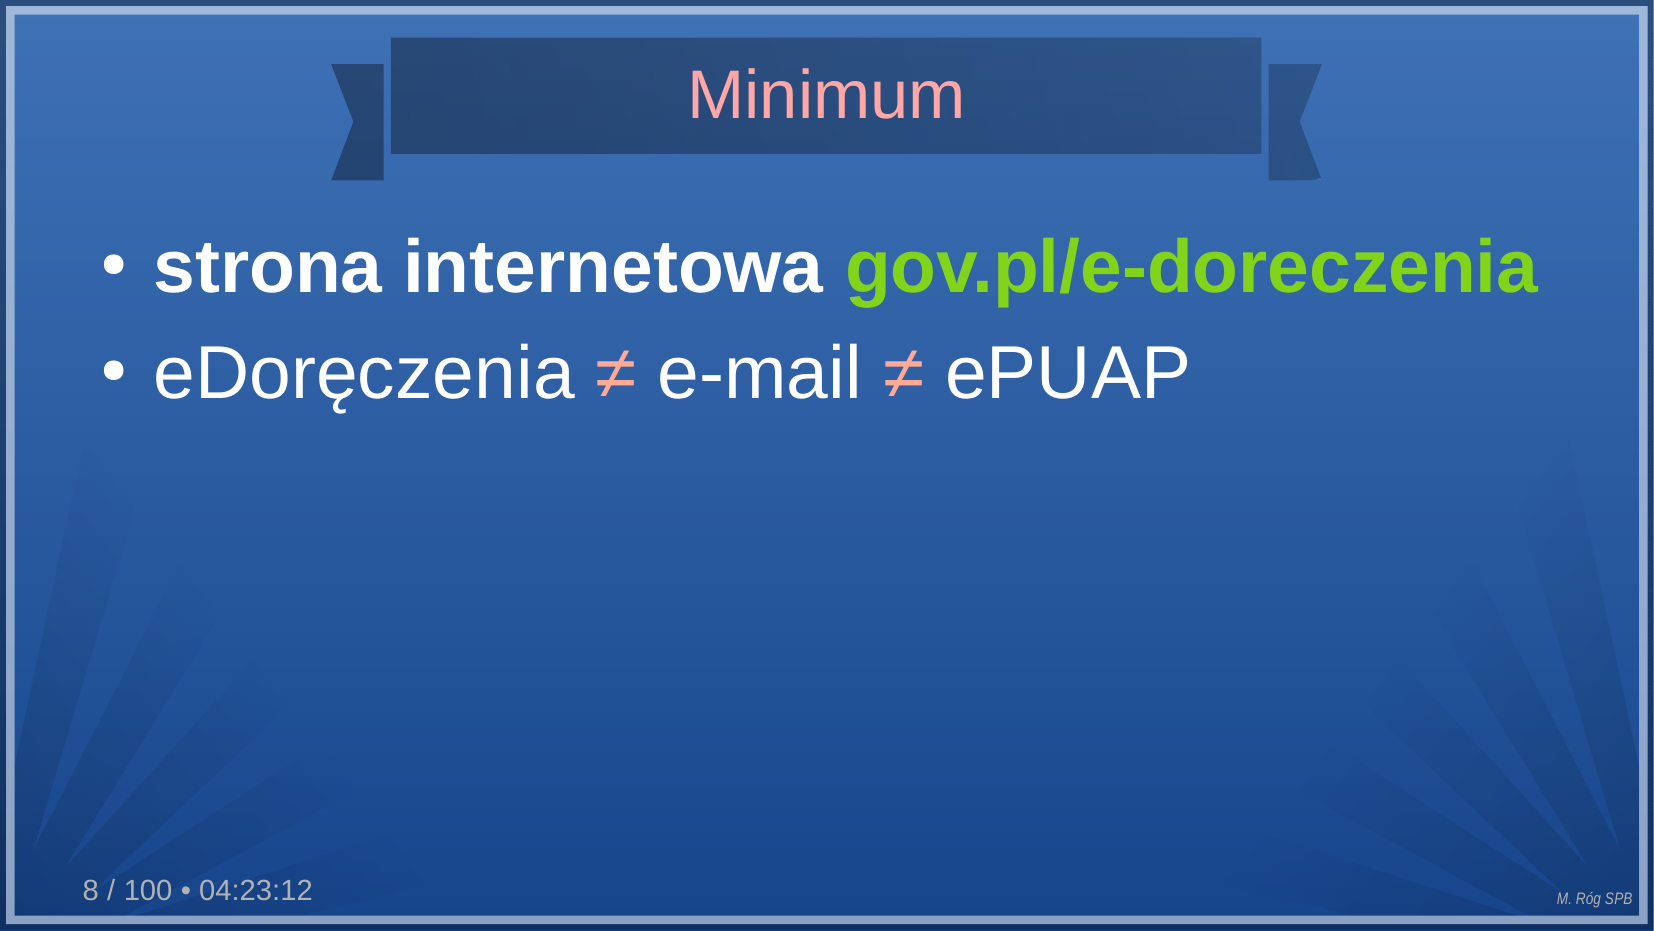

# Minimum
strona internetowa gov.pl/e-doreczenia
eDoręczenia ≠ e-mail ≠ ePUAP